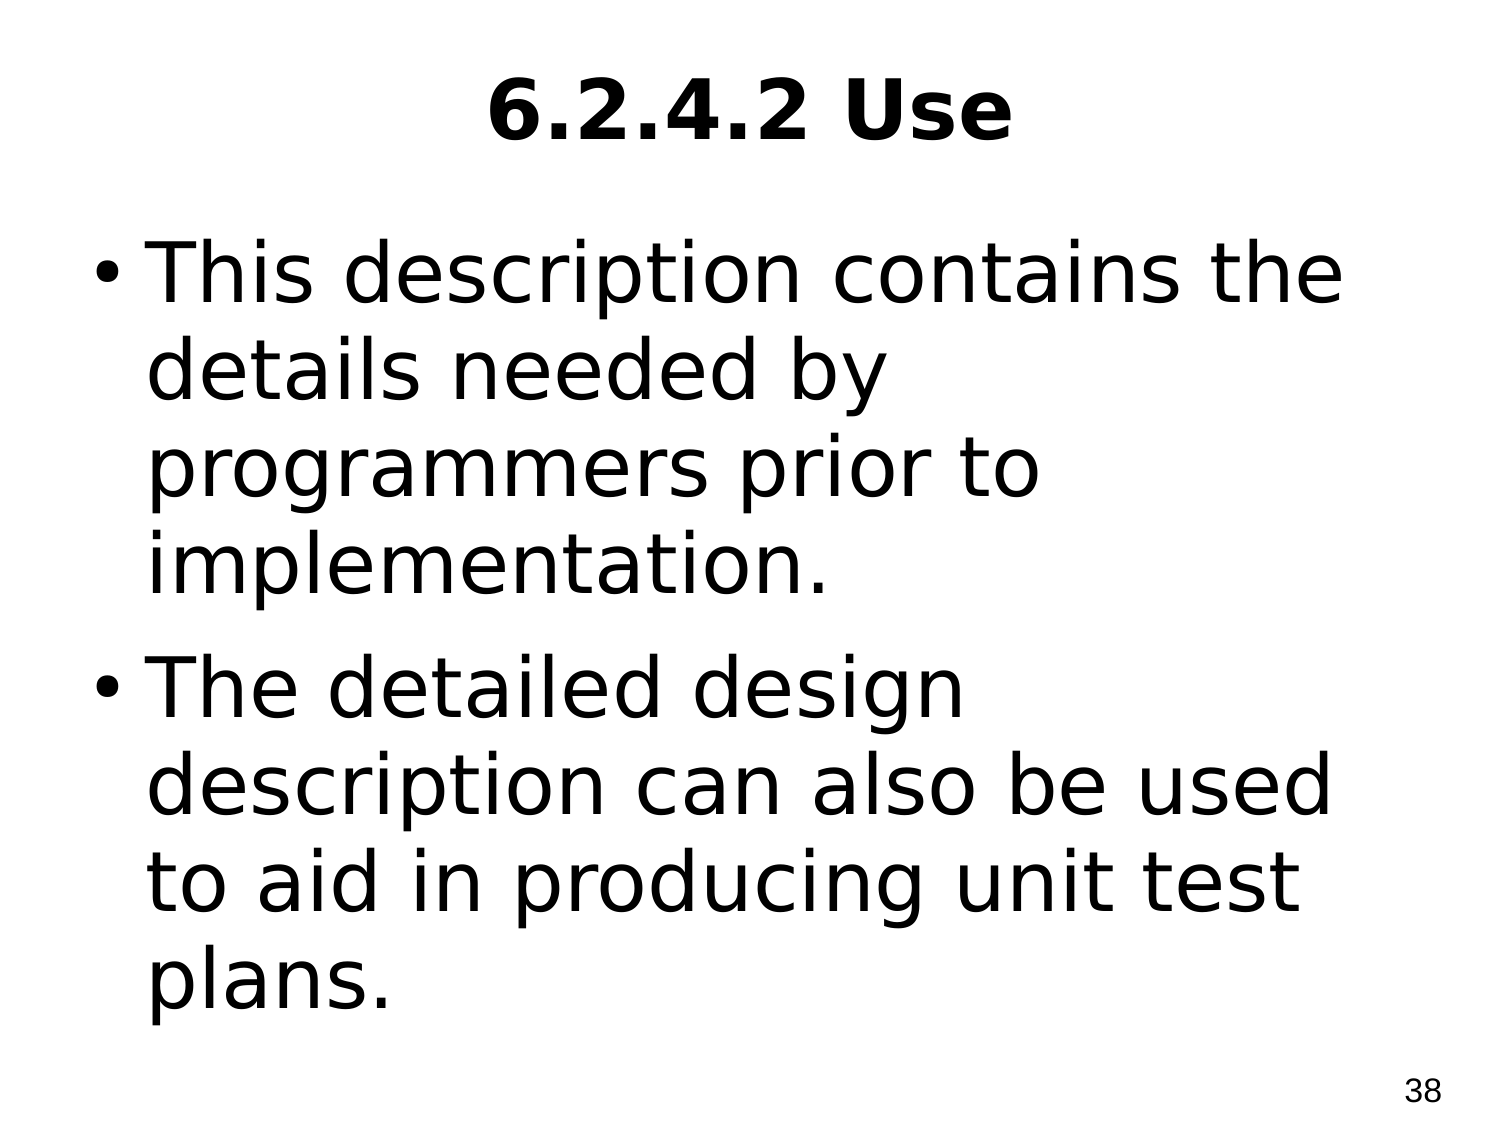

# 6.2.4.2 Use
This description contains the details needed by programmers prior to implementation.
The detailed design description can also be used to aid in producing unit test plans.